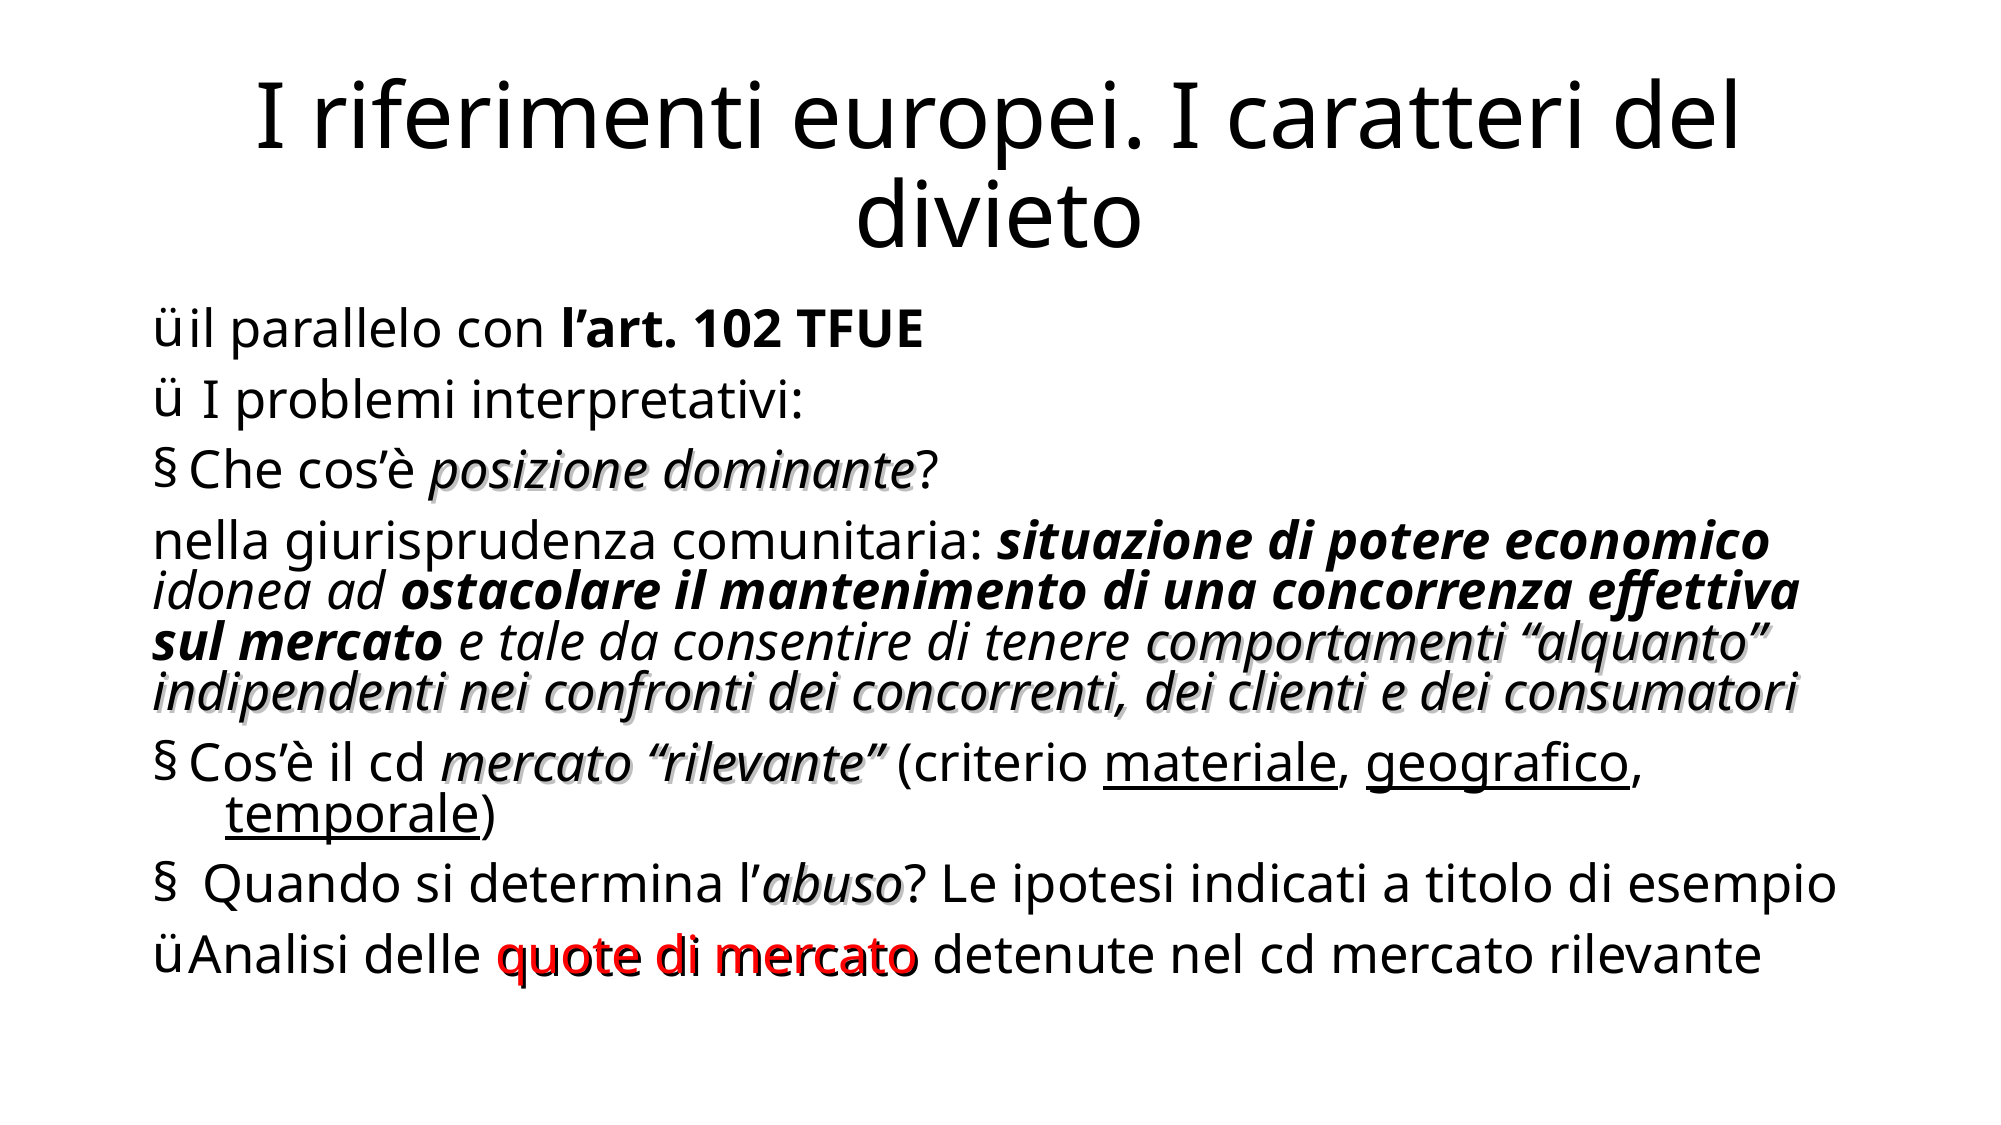

# I riferimenti europei. I caratteri del divieto
il parallelo con l’art. 102 TFUE
 I problemi interpretativi:
Che cos’è posizione dominante?
nella giurisprudenza comunitaria: situazione di potere economico idonea ad ostacolare il mantenimento di una concorrenza effettiva sul mercato e tale da consentire di tenere comportamenti “alquanto” indipendenti nei confronti dei concorrenti, dei clienti e dei consumatori
Cos’è il cd mercato “rilevante” (criterio materiale, geografico, temporale)
 Quando si determina l’abuso? Le ipotesi indicati a titolo di esempio
Analisi delle quote di mercato detenute nel cd mercato rilevante